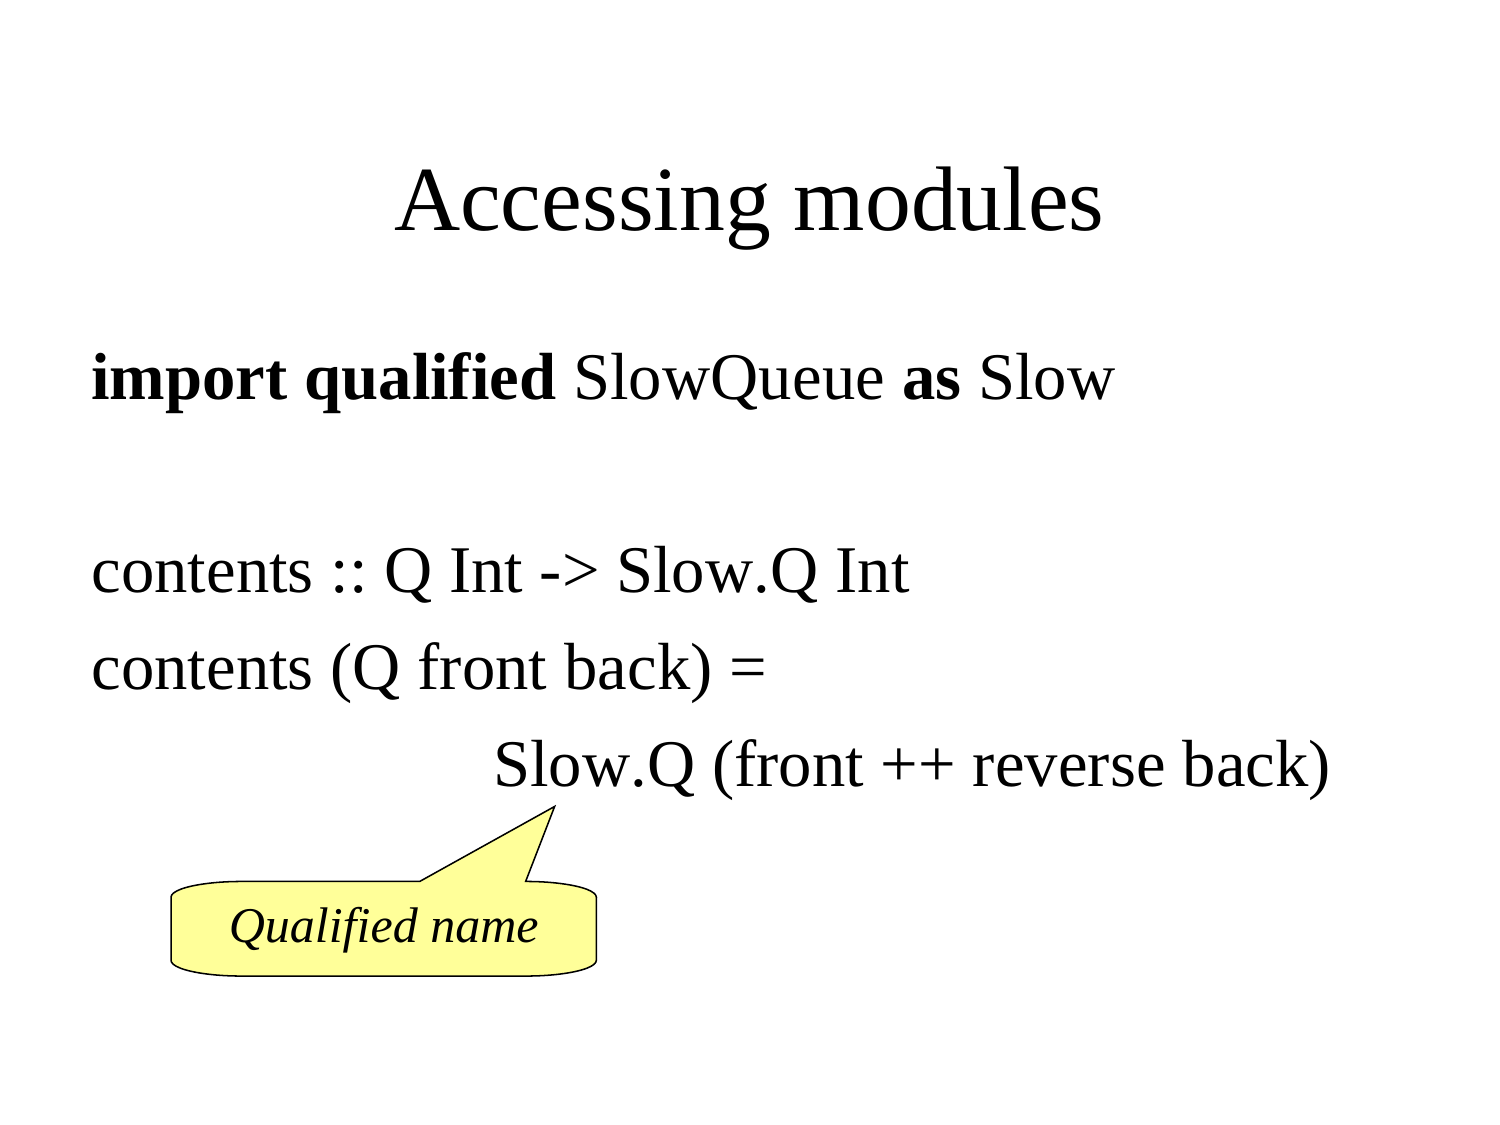

# Accessing modules
import qualified SlowQueue as Slow
contents :: Q Int -> Slow.Q Int
contents (Q front back) =
 Slow.Q (front ++ reverse back)
Qualified name